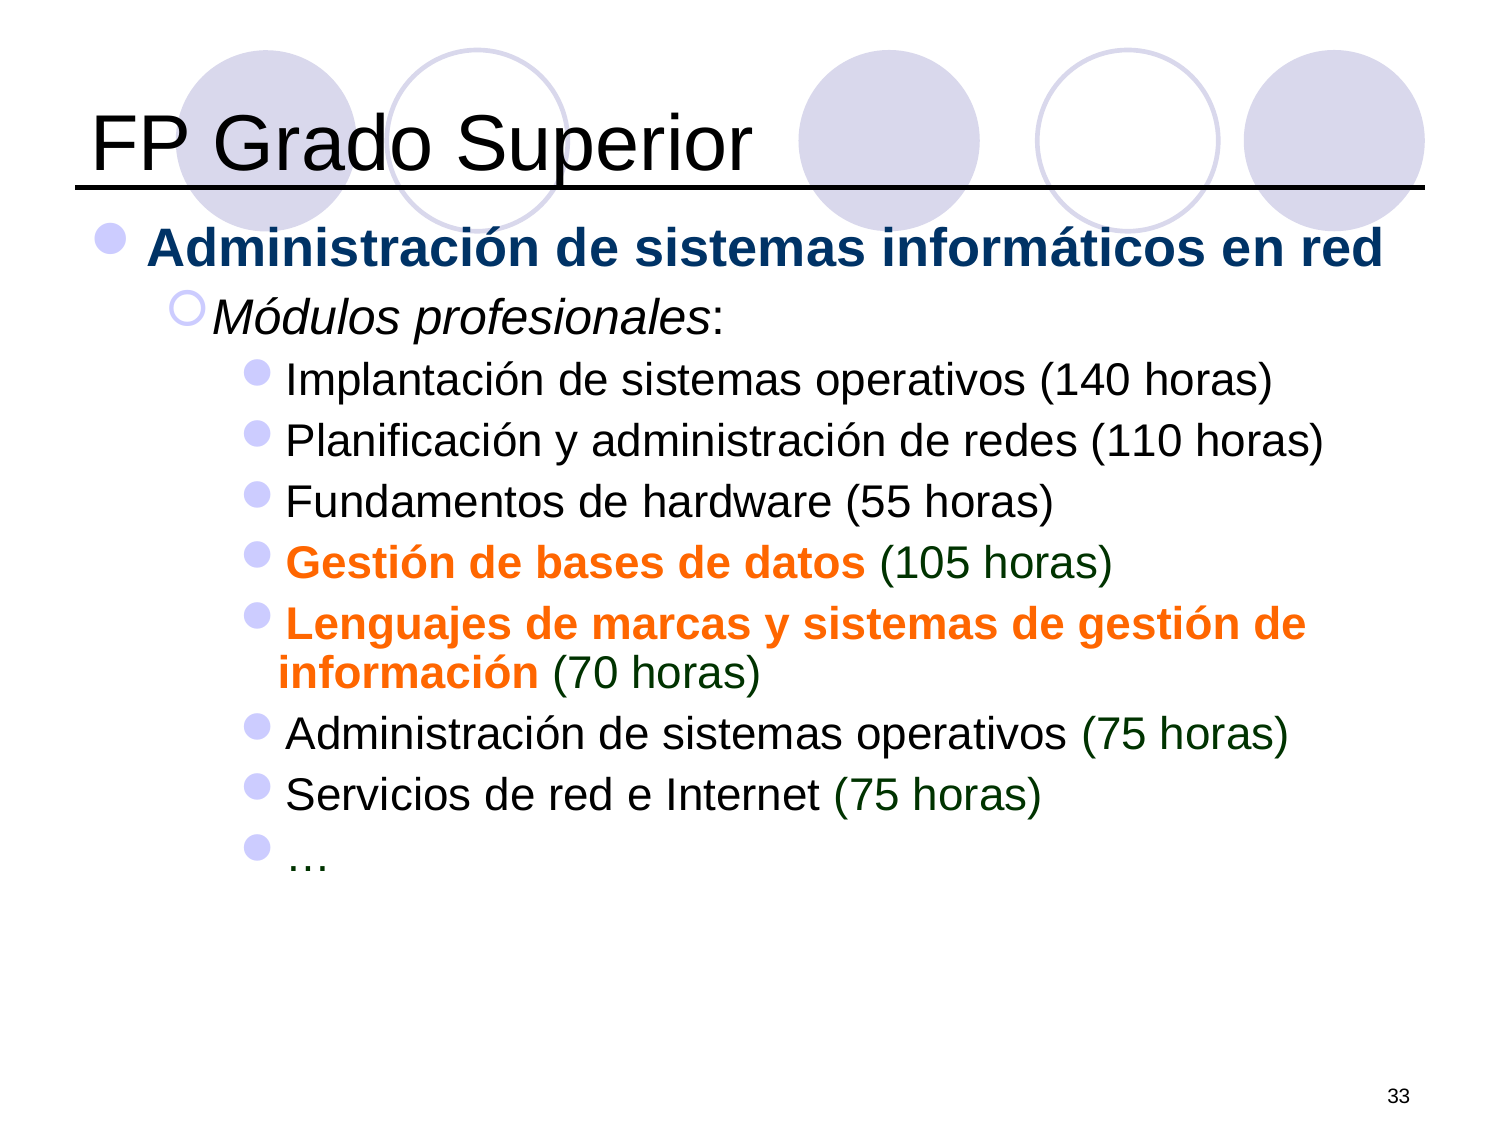

# FP Grado Superior
Administración de sistemas informáticos en red
Módulos profesionales:
Implantación de sistemas operativos (140 horas)
Planificación y administración de redes (110 horas)
Fundamentos de hardware (55 horas)
Gestión de bases de datos (105 horas)
Lenguajes de marcas y sistemas de gestión de información (70 horas)
Administración de sistemas operativos (75 horas)
Servicios de red e Internet (75 horas)
…